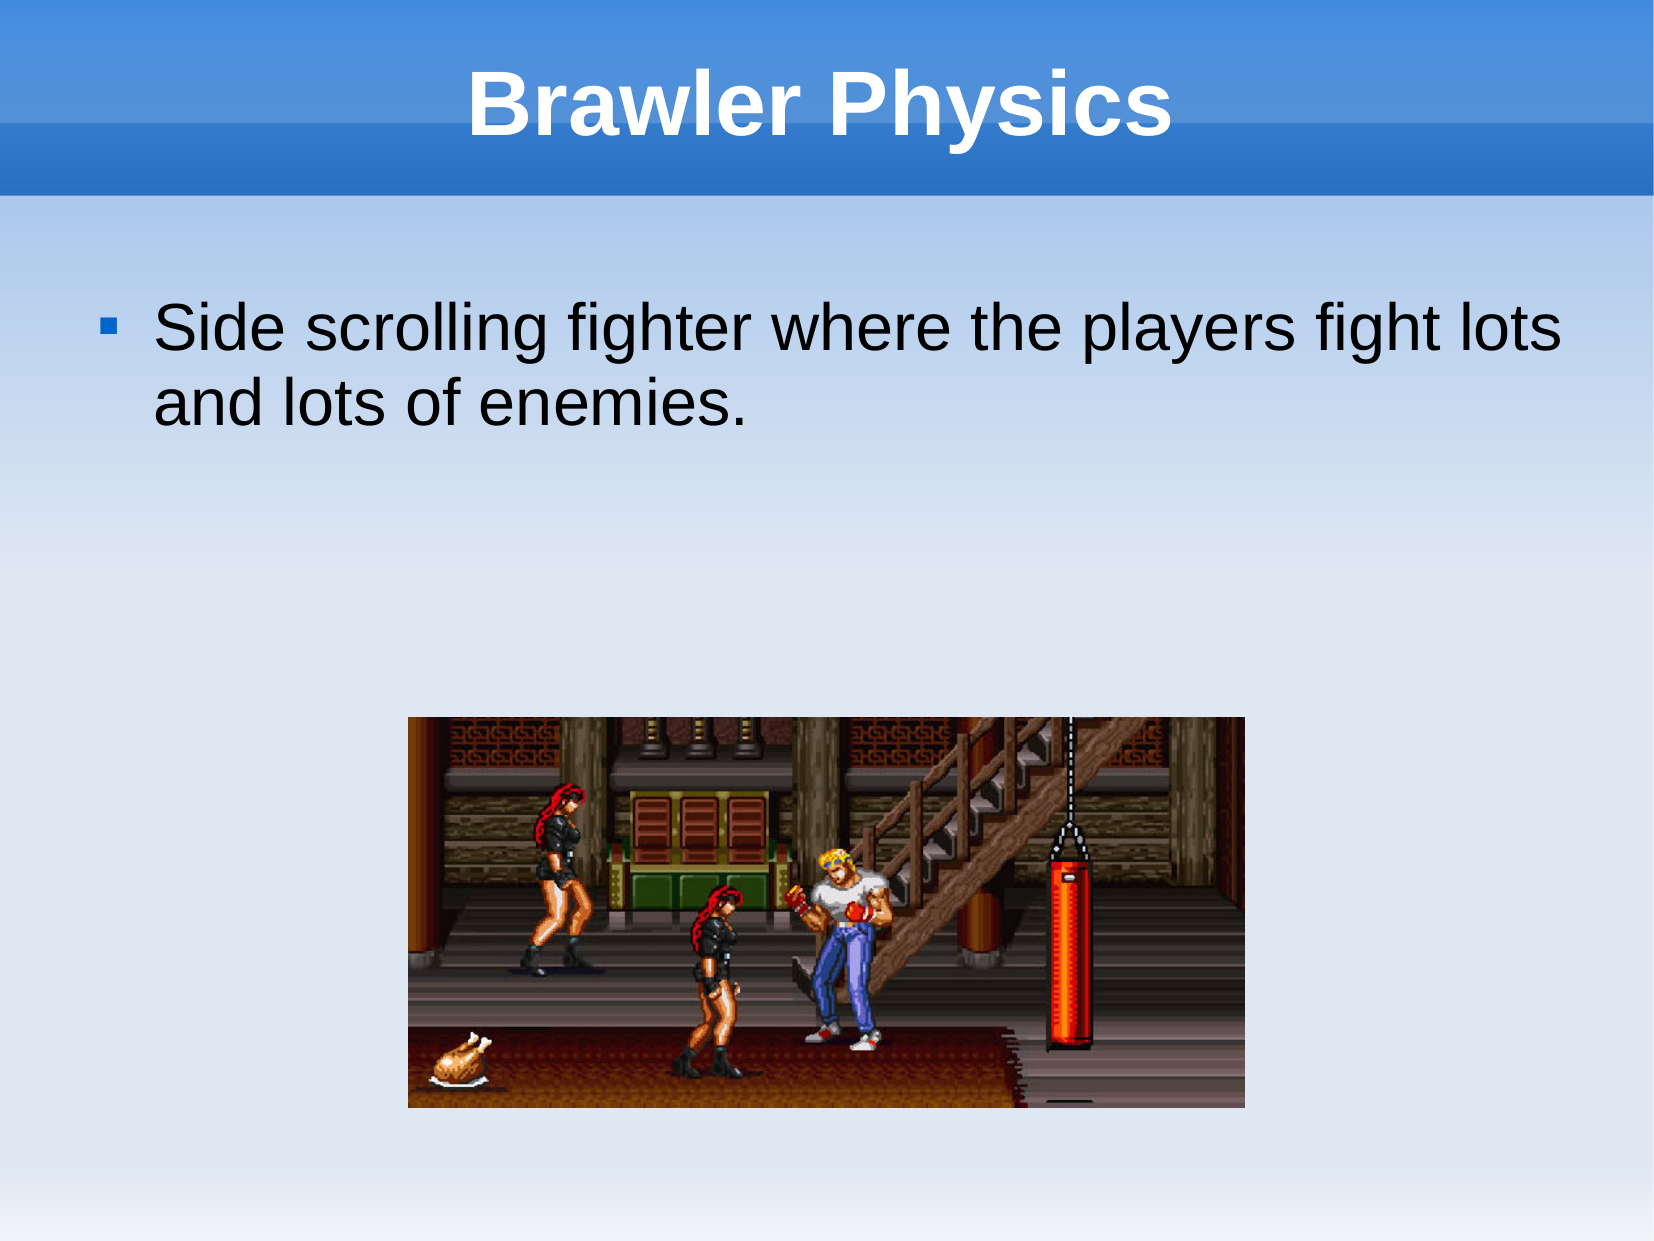

# Brawler Physics
Side scrolling fighter where the players fight lots and lots of enemies.